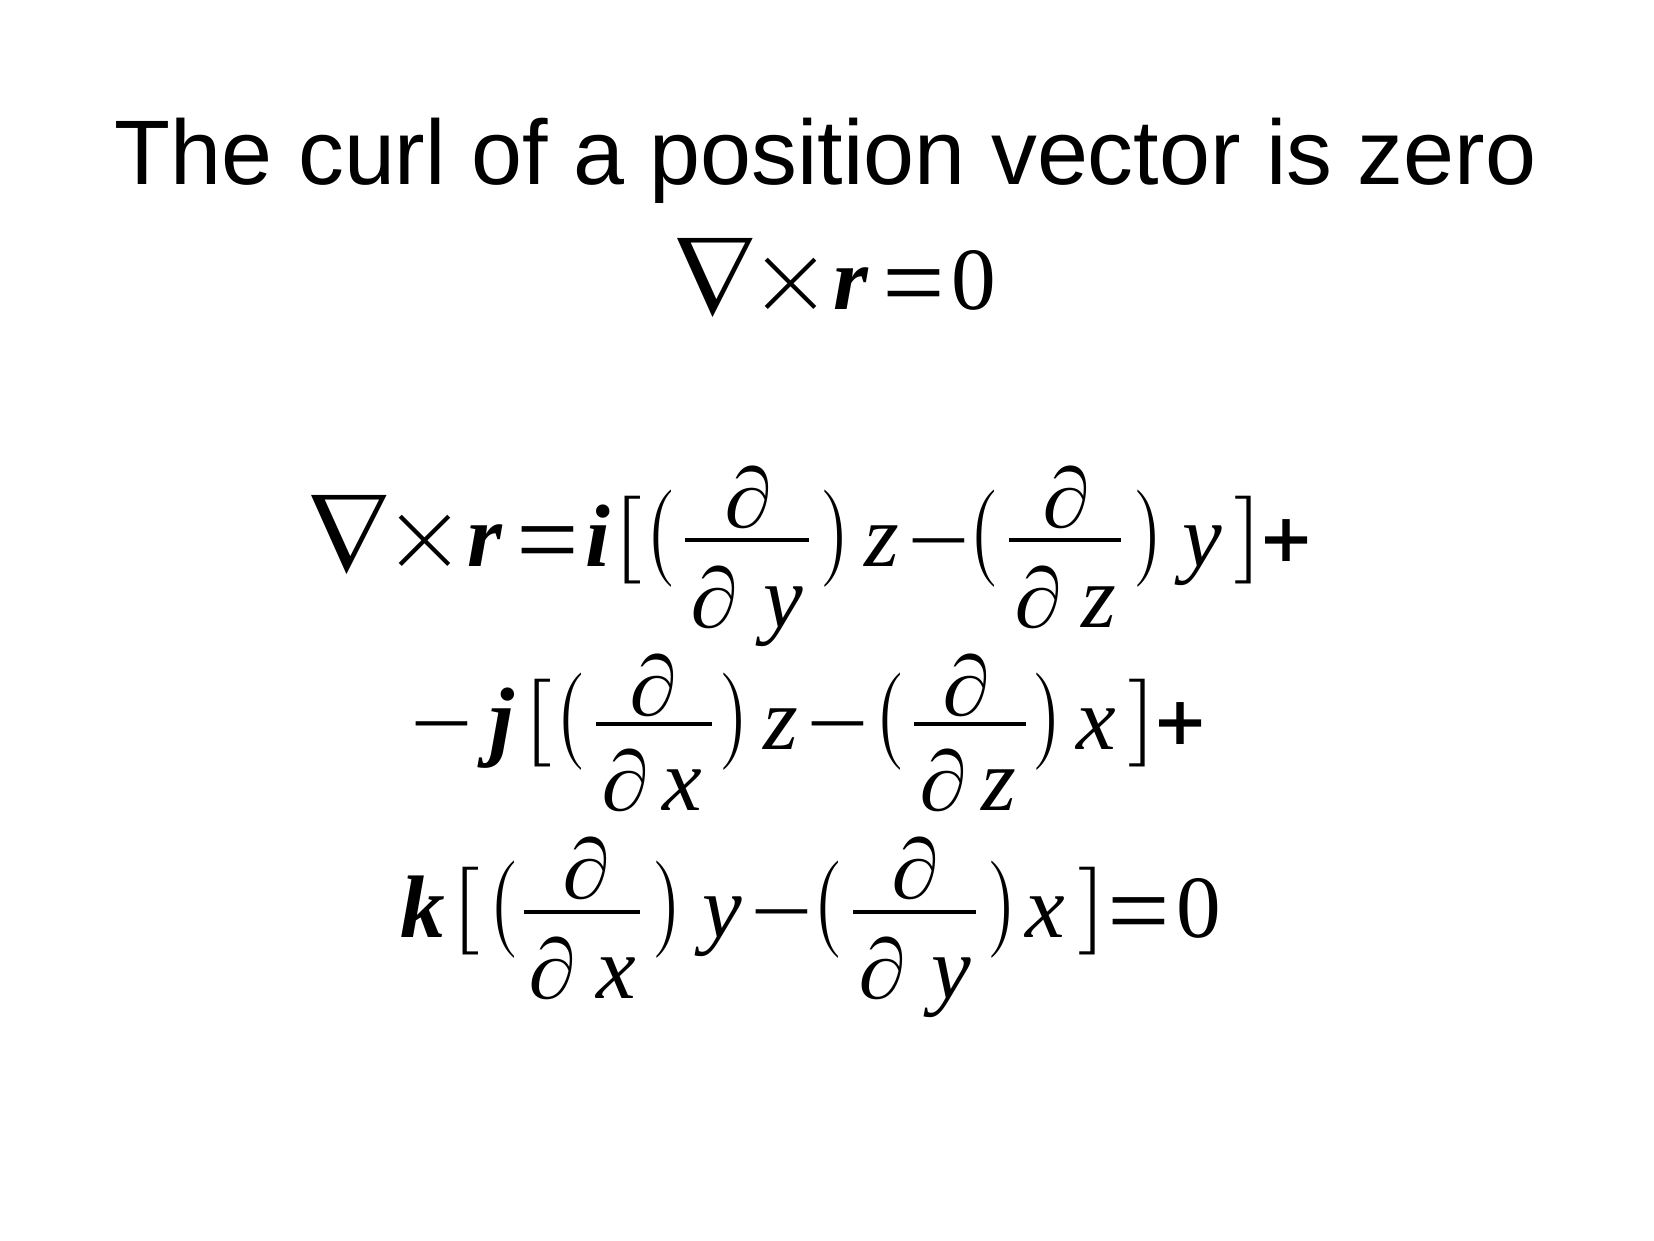

# The curl of a position vector is zero